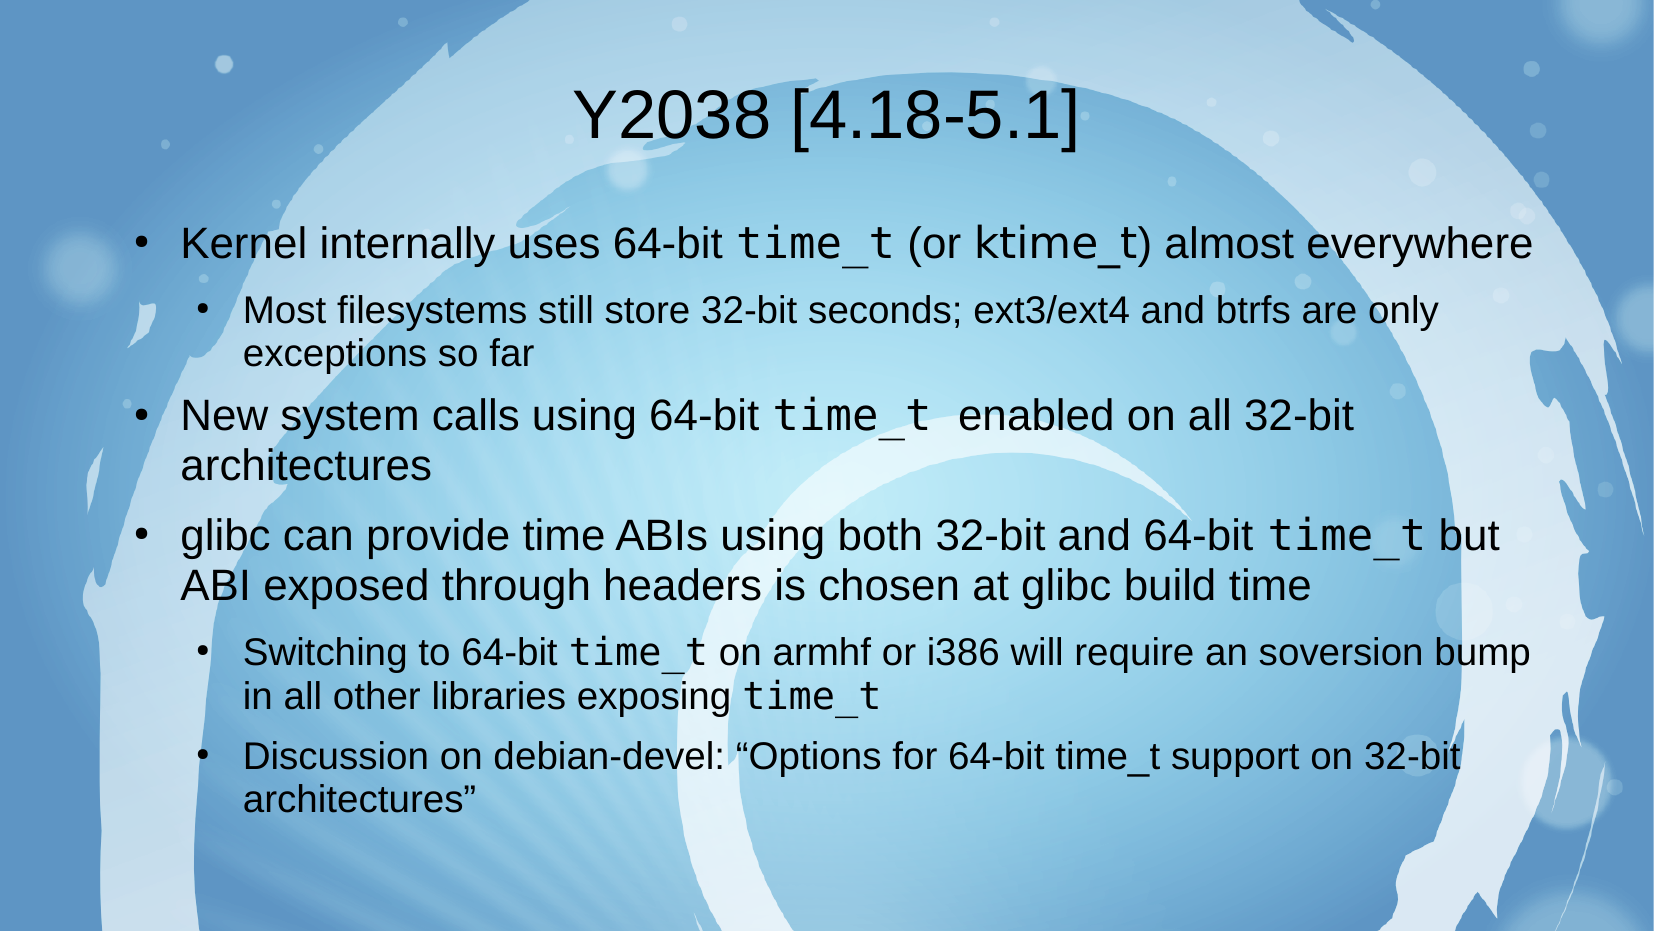

# Y2038 [4.18-5.1]
Kernel internally uses 64-bit time_t (or ktime_t) almost everywhere
Most filesystems still store 32-bit seconds; ext3/ext4 and btrfs are only exceptions so far
New system calls using 64-bit time_t enabled on all 32-bit architectures
glibc can provide time ABIs using both 32-bit and 64-bit time_t but ABI exposed through headers is chosen at glibc build time
Switching to 64-bit time_t on armhf or i386 will require an soversion bump in all other libraries exposing time_t
Discussion on debian-devel: “Options for 64-bit time_t support on 32-bit architectures”